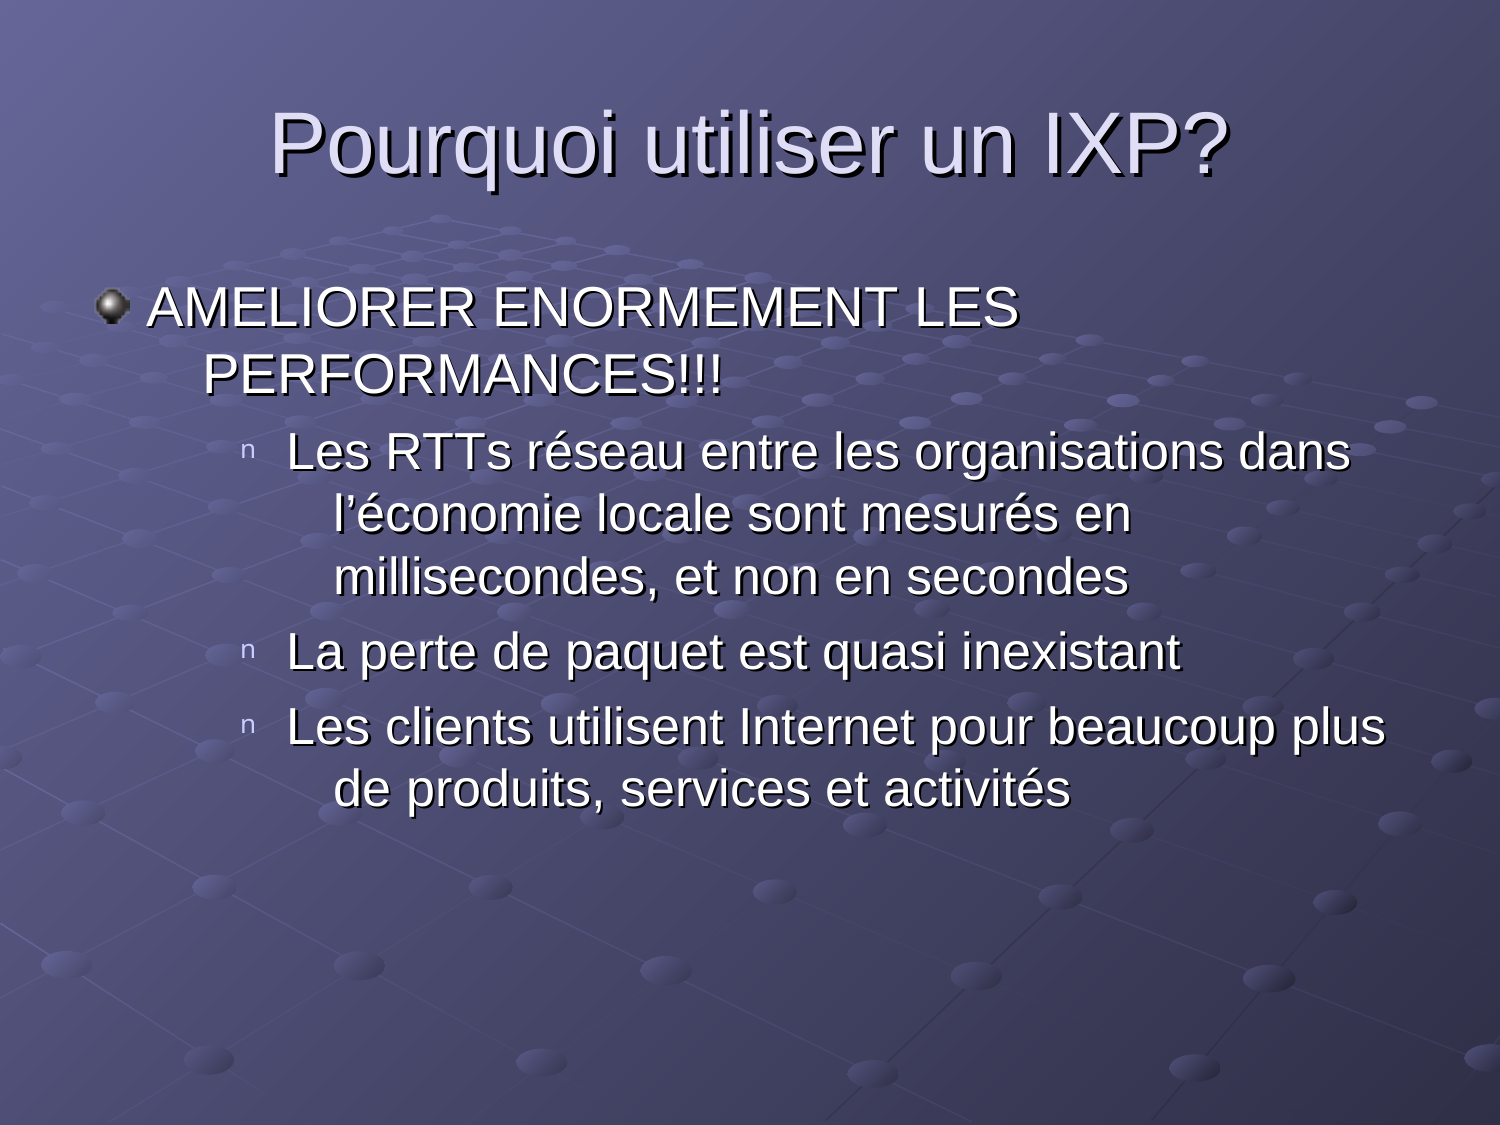

# Pourquoi utiliser un IXP?
AMELIORER ENORMEMENT LES PERFORMANCES!!!
Les RTTs réseau entre les organisations dans l’économie locale sont mesurés en millisecondes, et non en secondes
La perte de paquet est quasi inexistant
Les clients utilisent Internet pour beaucoup plus de produits, services et activités